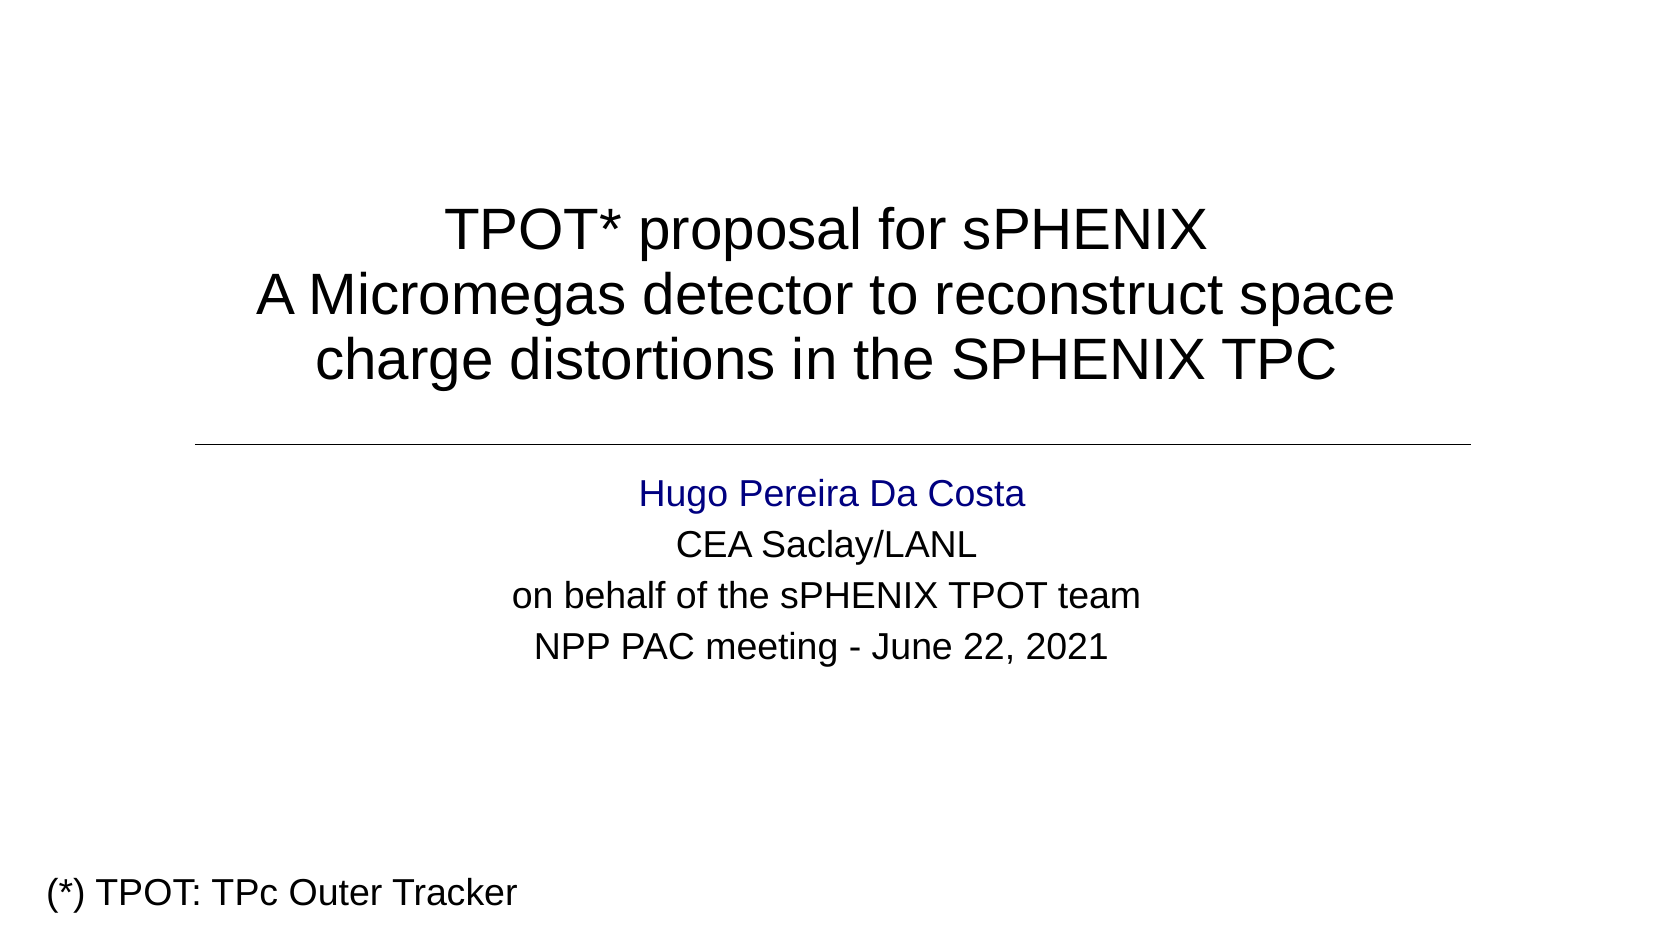

# TPOT* proposal for sPHENIX A Micromegas detector to reconstruct space charge distortions in the SPHENIX TPC
 Hugo Pereira Da Costa
CEA Saclay/LANL
on behalf of the sPHENIX TPOT team
NPP PAC meeting - June 22, 2021
(*) TPOT: TPc Outer Tracker